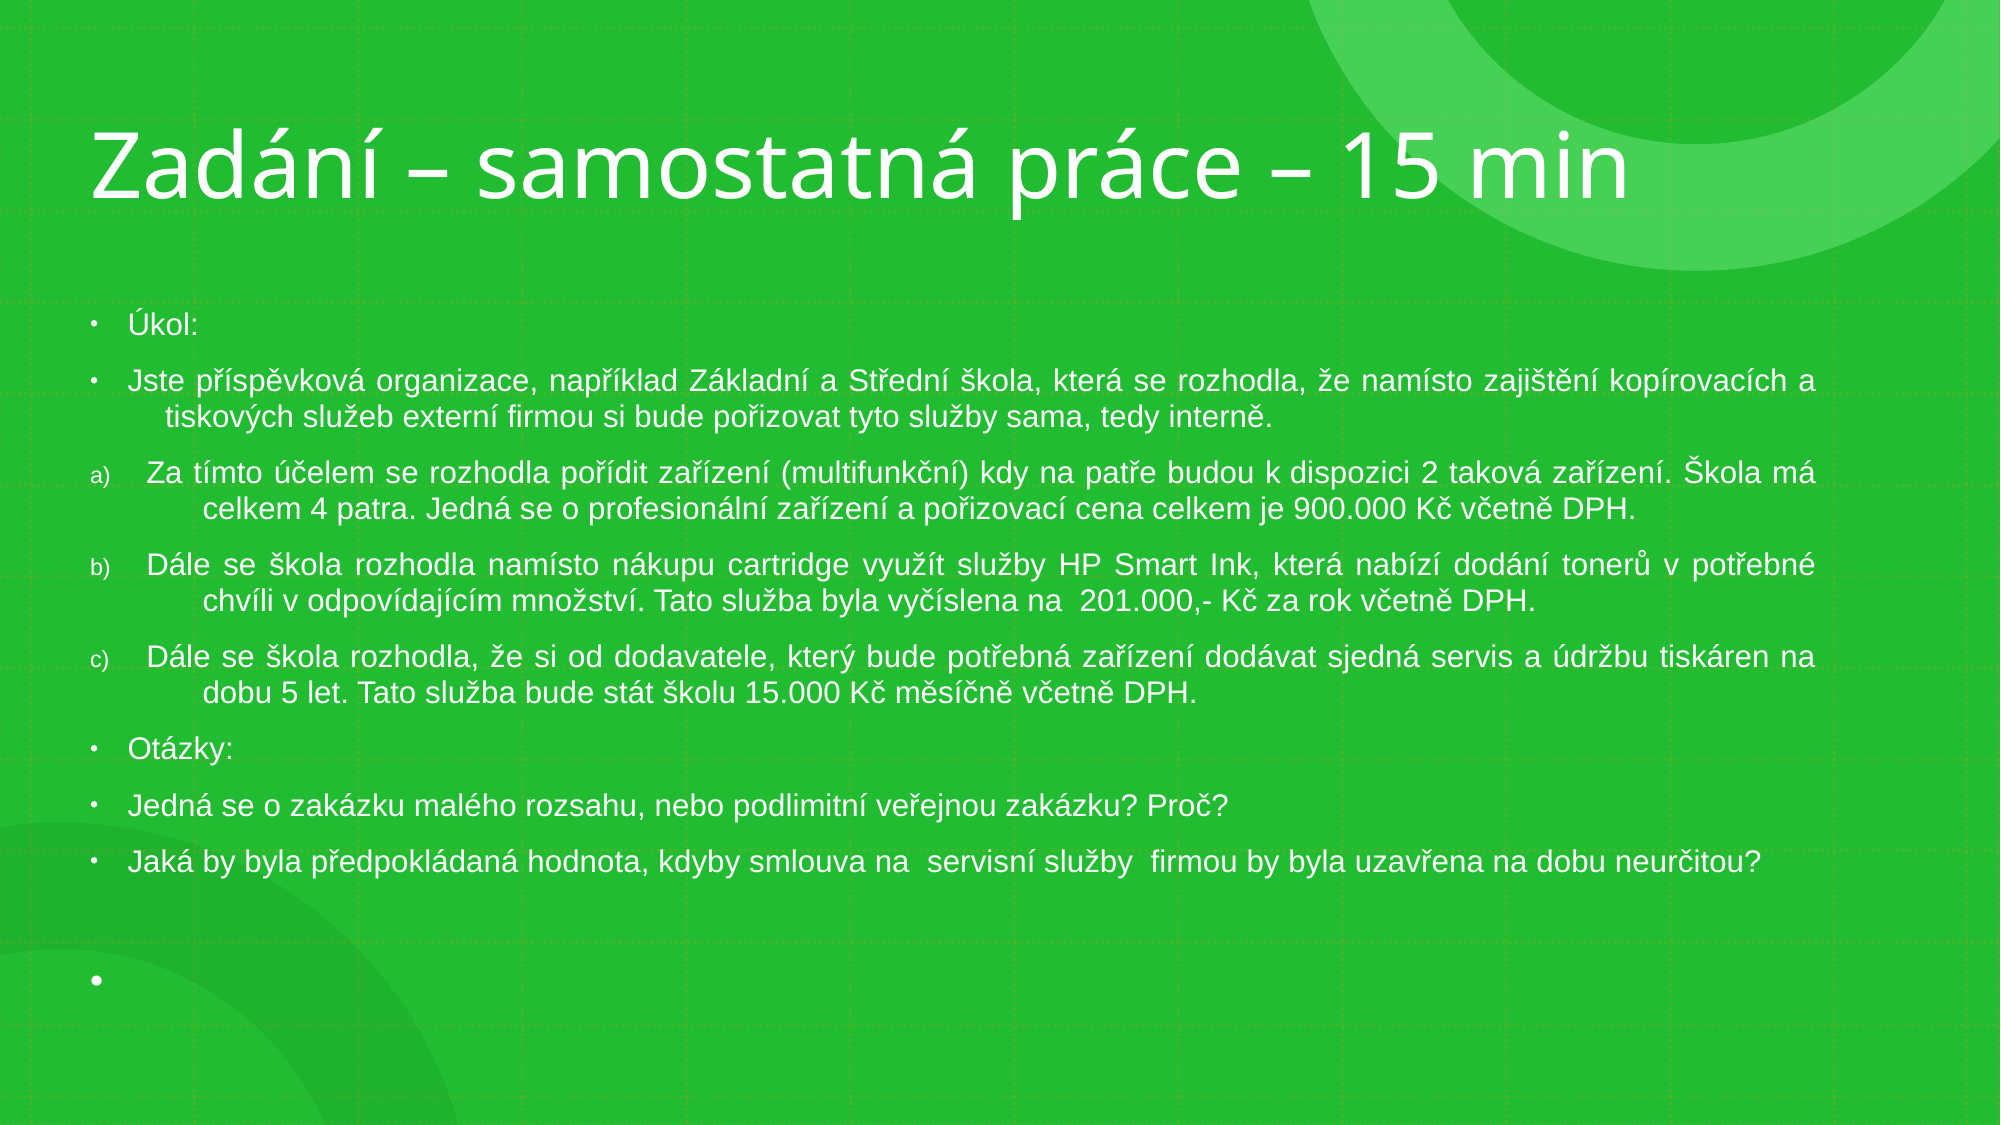

# Zadání – samostatná práce – 15 min
Úkol:
Jste příspěvková organizace, například Základní a Střední škola, která se rozhodla, že namísto zajištění kopírovacích a tiskových služeb externí firmou si bude pořizovat tyto služby sama, tedy interně.
Za tímto účelem se rozhodla pořídit zařízení (multifunkční) kdy na patře budou k dispozici 2 taková zařízení. Škola má celkem 4 patra. Jedná se o profesionální zařízení a pořizovací cena celkem je 900.000 Kč včetně DPH.
Dále se škola rozhodla namísto nákupu cartridge využít služby HP Smart Ink, která nabízí dodání tonerů v potřebné chvíli v odpovídajícím množství. Tato služba byla vyčíslena na 201.000,- Kč za rok včetně DPH.
Dále se škola rozhodla, že si od dodavatele, který bude potřebná zařízení dodávat sjedná servis a údržbu tiskáren na dobu 5 let. Tato služba bude stát školu 15.000 Kč měsíčně včetně DPH.
Otázky:
Jedná se o zakázku malého rozsahu, nebo podlimitní veřejnou zakázku? Proč?
Jaká by byla předpokládaná hodnota, kdyby smlouva na servisní služby firmou by byla uzavřena na dobu neurčitou?